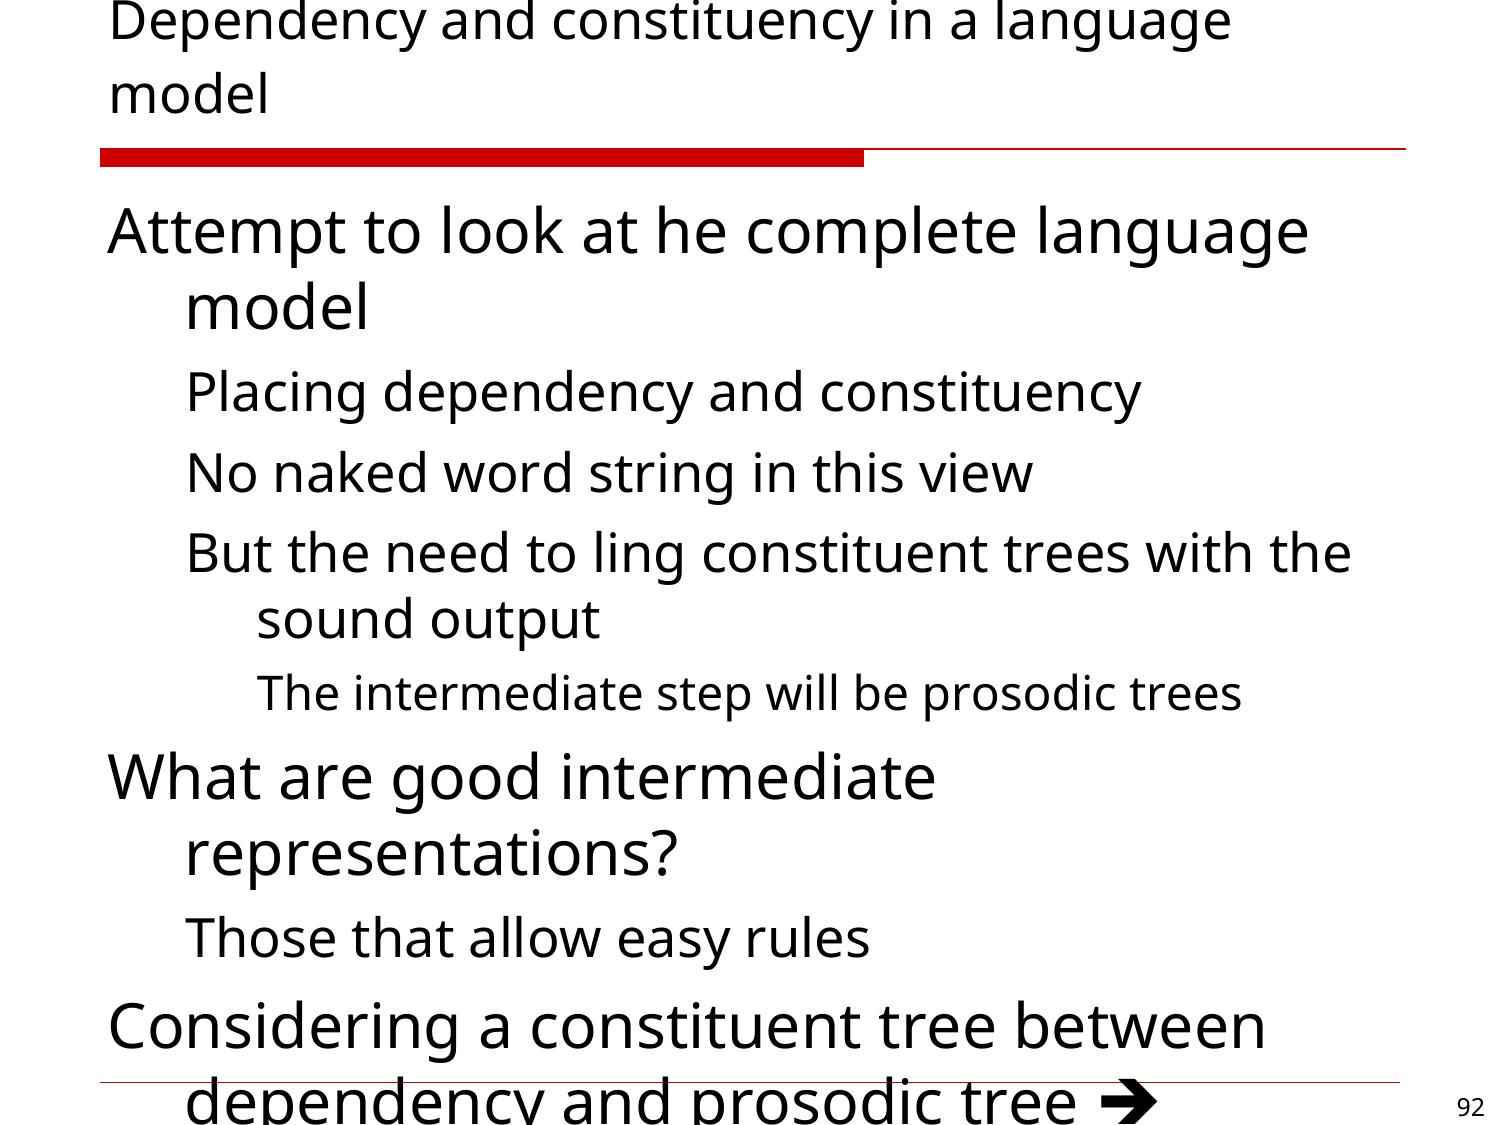

# Dependency and constituency in a language model
Attempt to look at he complete language model
Placing dependency and constituency
No naked word string in this view
But the need to ling constituent trees with the sound output
The intermediate step will be prosodic trees
What are good intermediate representations?
Those that allow easy rules
Considering a constituent tree between dependency and prosodic tree  topology
92